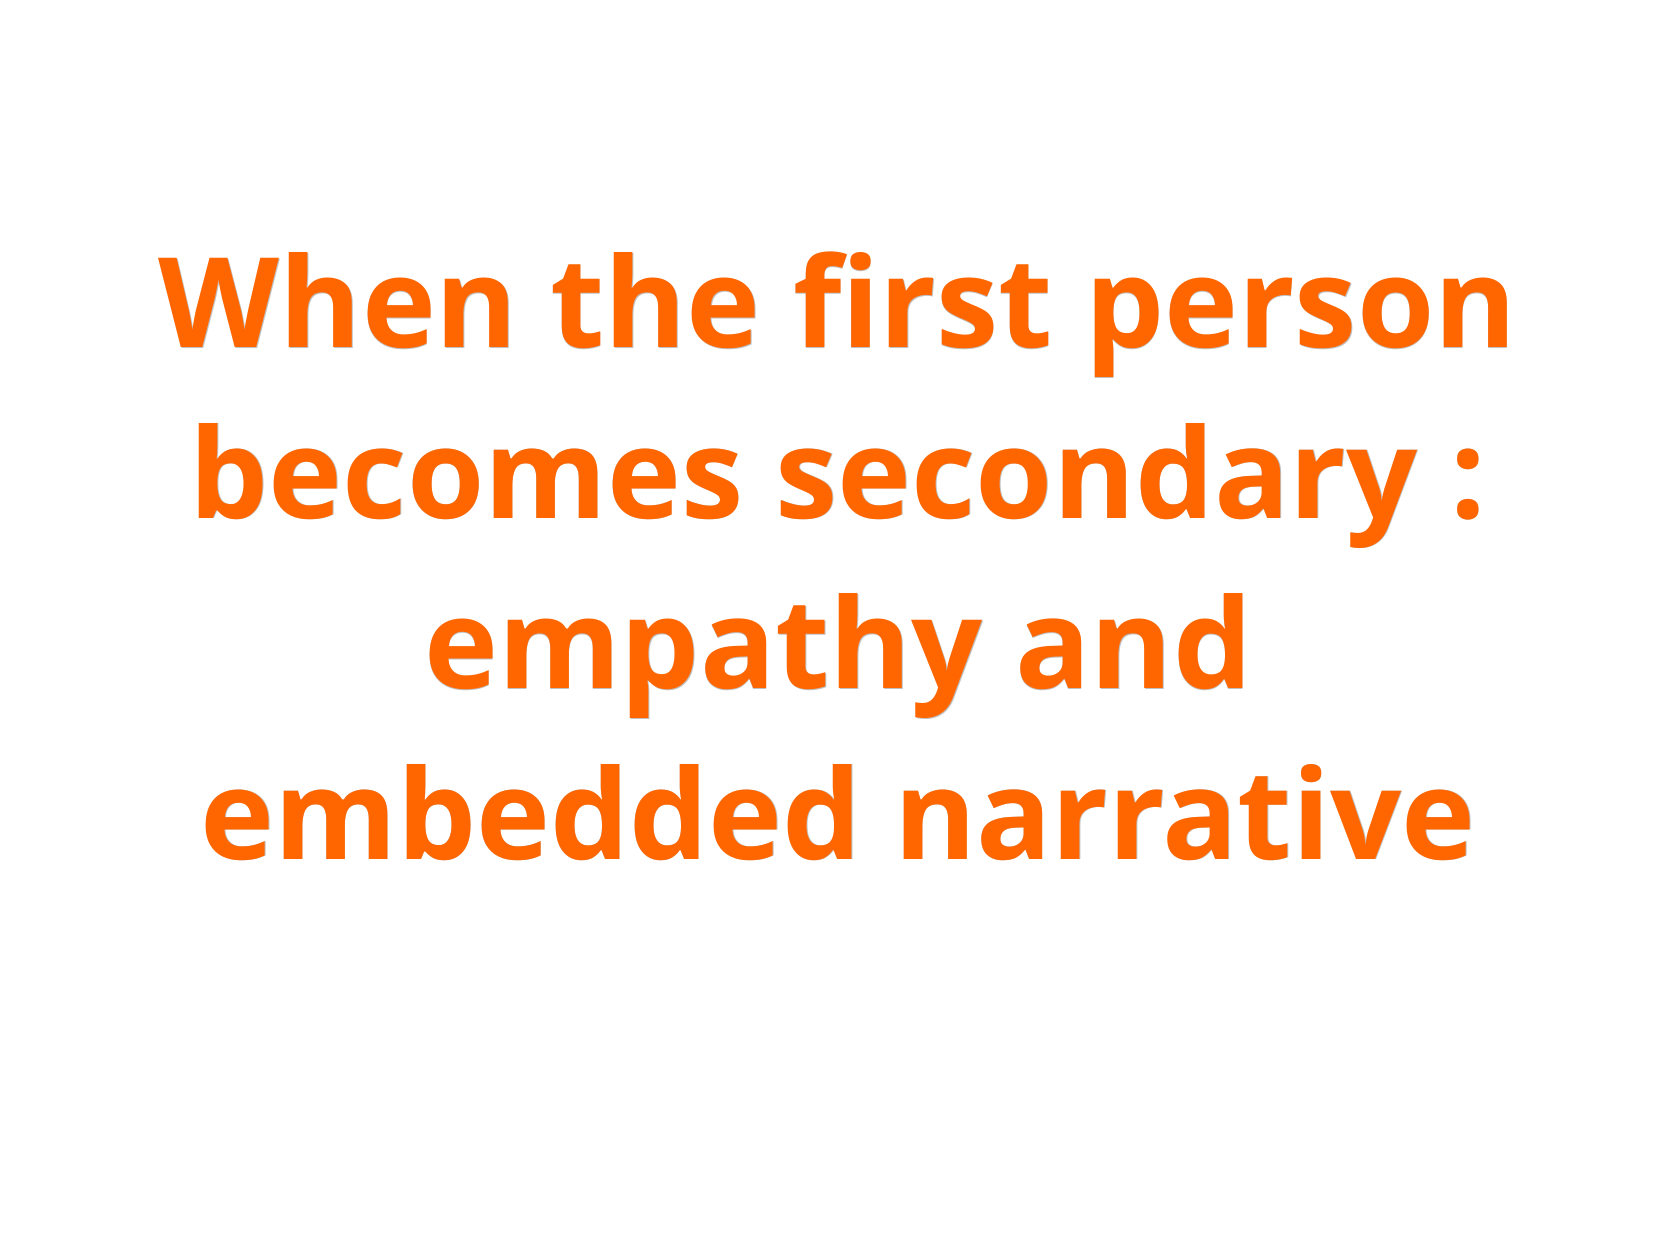

# When the first person becomes secondary : empathy and embedded narrative